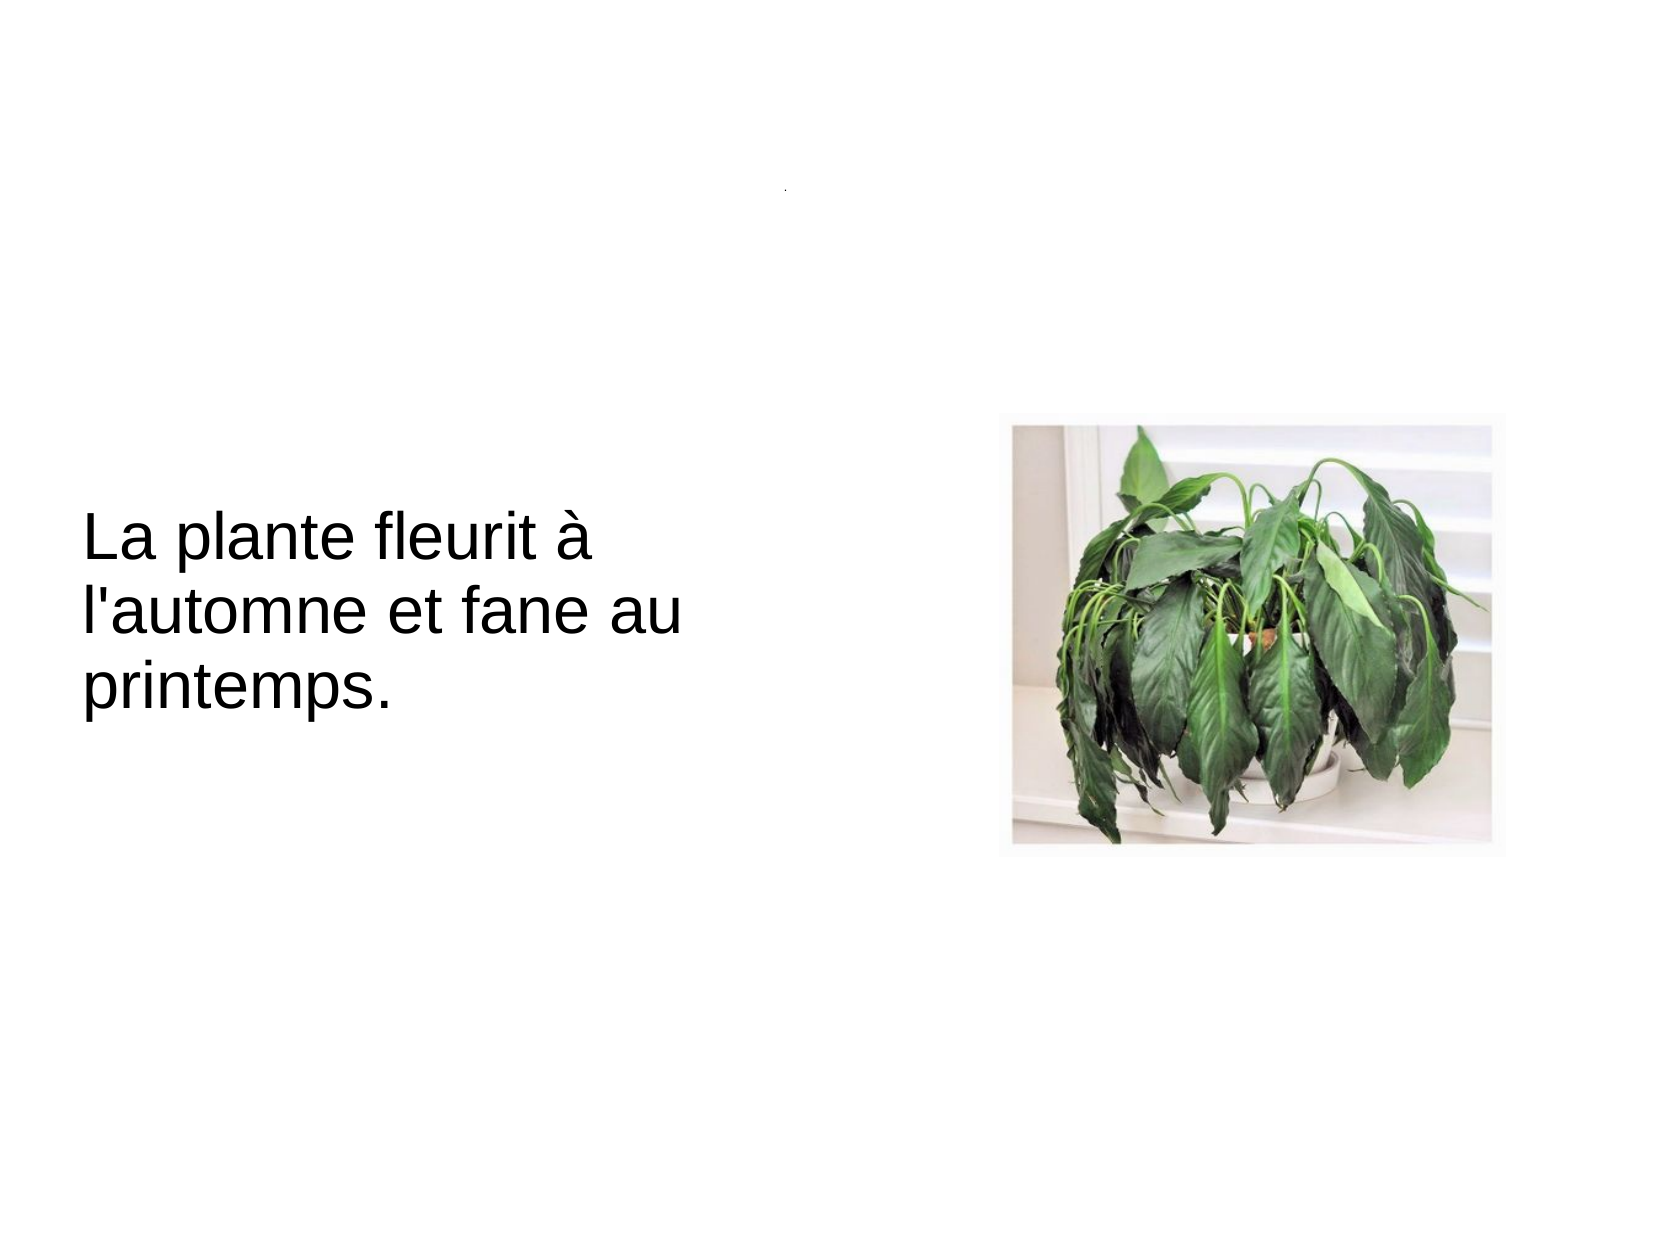

# .
La plante fleurit à l'automne et fane au printemps.